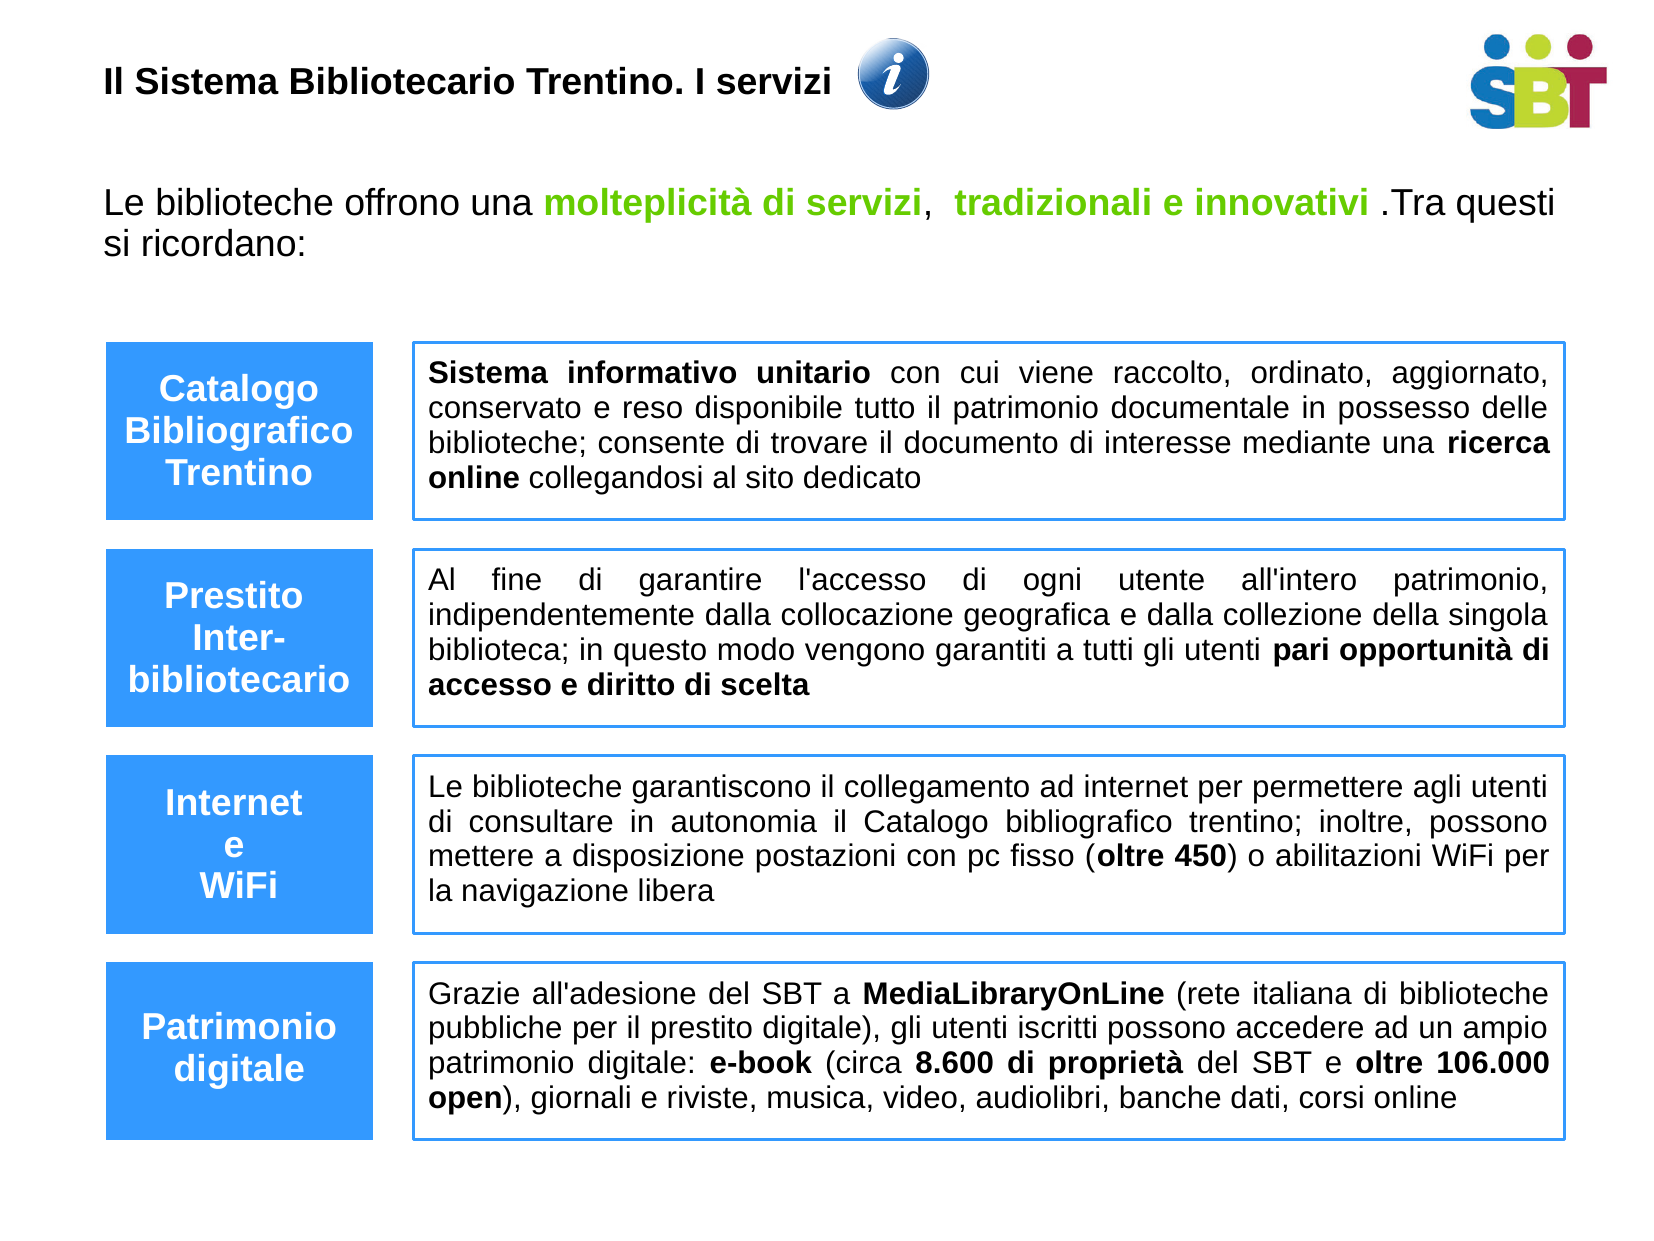

Il Sistema Bibliotecario Trentino. I servizi
Le biblioteche offrono una molteplicità di servizi, tradizionali e innovativi .Tra questi si ricordano:
Sistema informativo unitario con cui viene raccolto, ordinato, aggiornato, conservato e reso disponibile tutto il patrimonio documentale in possesso delle biblioteche; consente di trovare il documento di interesse mediante una ricerca online collegandosi al sito dedicato
Catalogo Bibliografico Trentino
Al fine di garantire l'accesso di ogni utente all'intero patrimonio, indipendentemente dalla collocazione geografica e dalla collezione della singola biblioteca; in questo modo vengono garantiti a tutti gli utenti pari opportunità di accesso e diritto di scelta
Prestito
Inter- bibliotecario
Le biblioteche garantiscono il collegamento ad internet per permettere agli utenti di consultare in autonomia il Catalogo bibliografico trentino; inoltre, possono mettere a disposizione postazioni con pc fisso (oltre 450) o abilitazioni WiFi per la navigazione libera
Internet
e
WiFi
Grazie all'adesione del SBT a MediaLibraryOnLine (rete italiana di biblioteche pubbliche per il prestito digitale), gli utenti iscritti possono accedere ad un ampio patrimonio digitale: e-book (circa 8.600 di proprietà del SBT e oltre 106.000 open), giornali e riviste, musica, video, audiolibri, banche dati, corsi online
Patrimonio digitale